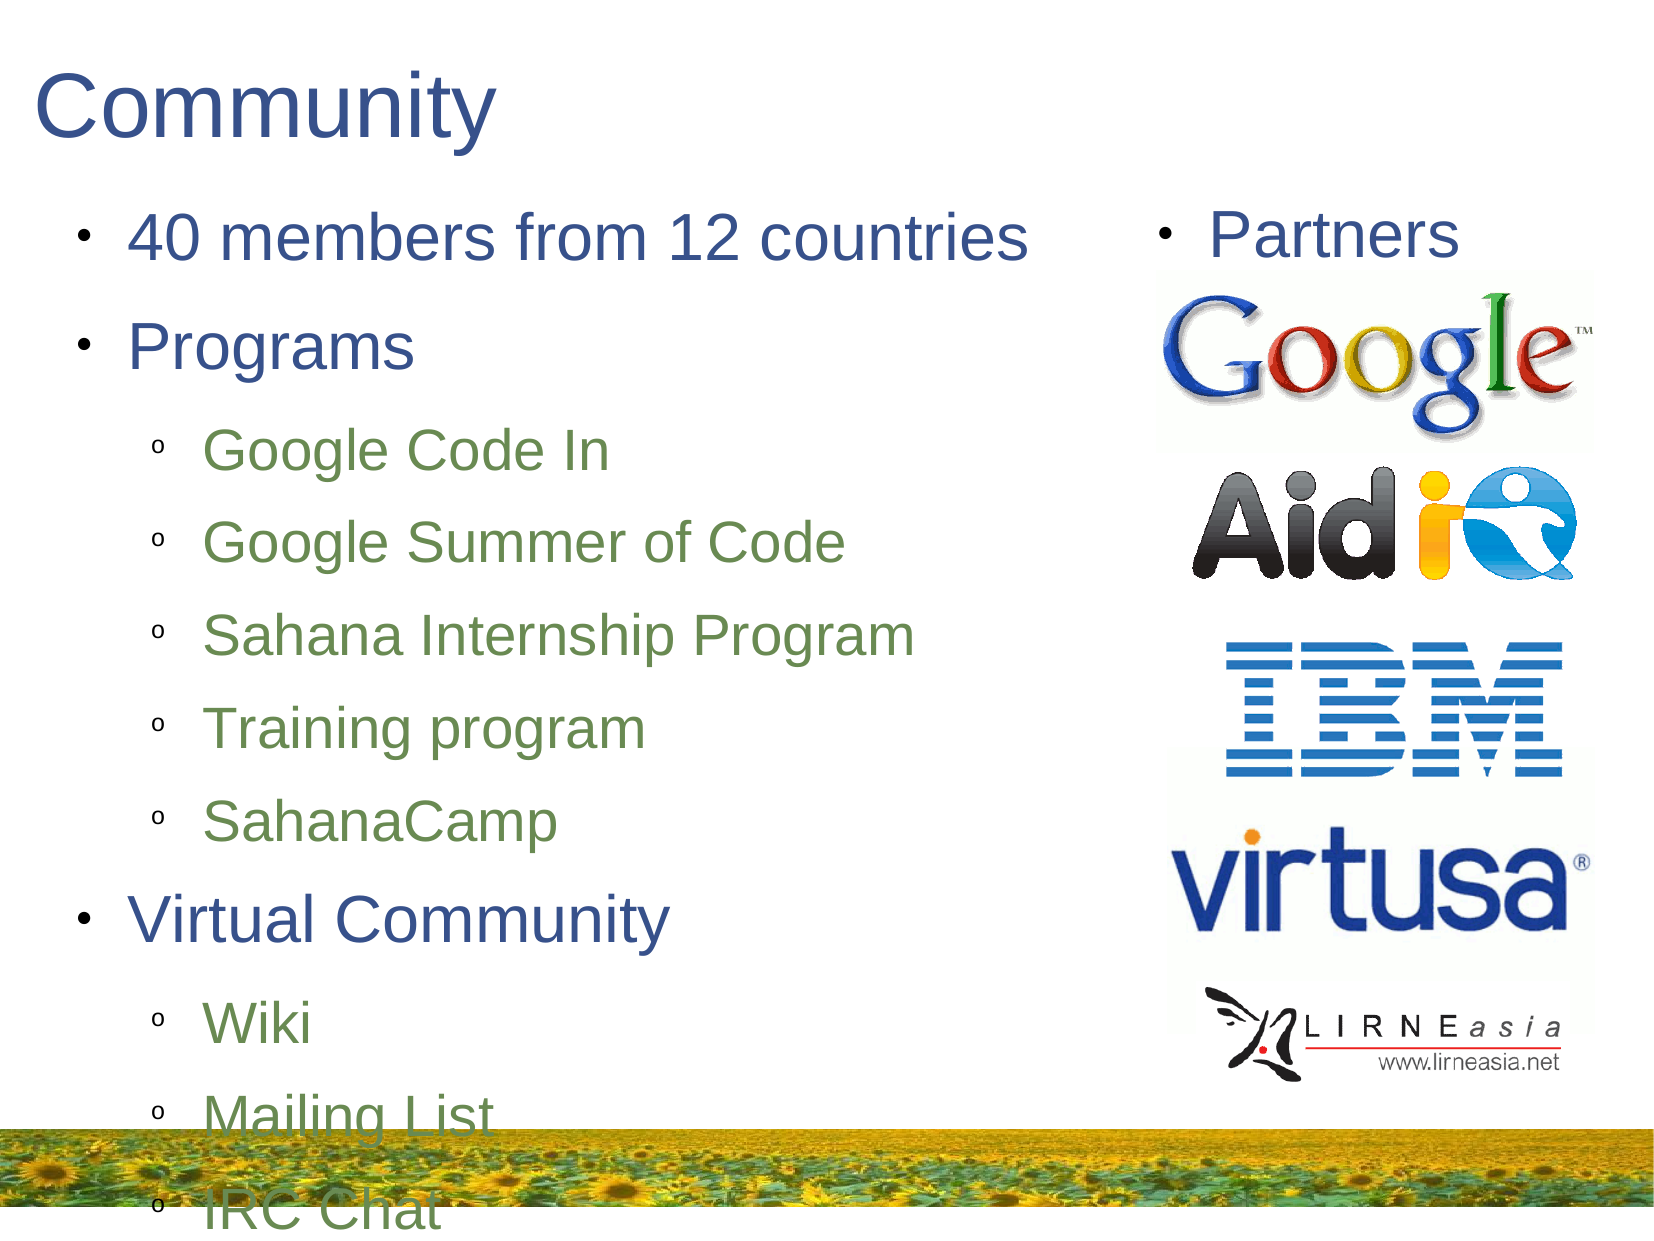

Community
40 members from 12 countries
Programs
Google Code In
Google Summer of Code
Sahana Internship Program
Training program
SahanaCamp
Virtual Community
Wiki
Mailing List
IRC Chat
Partners